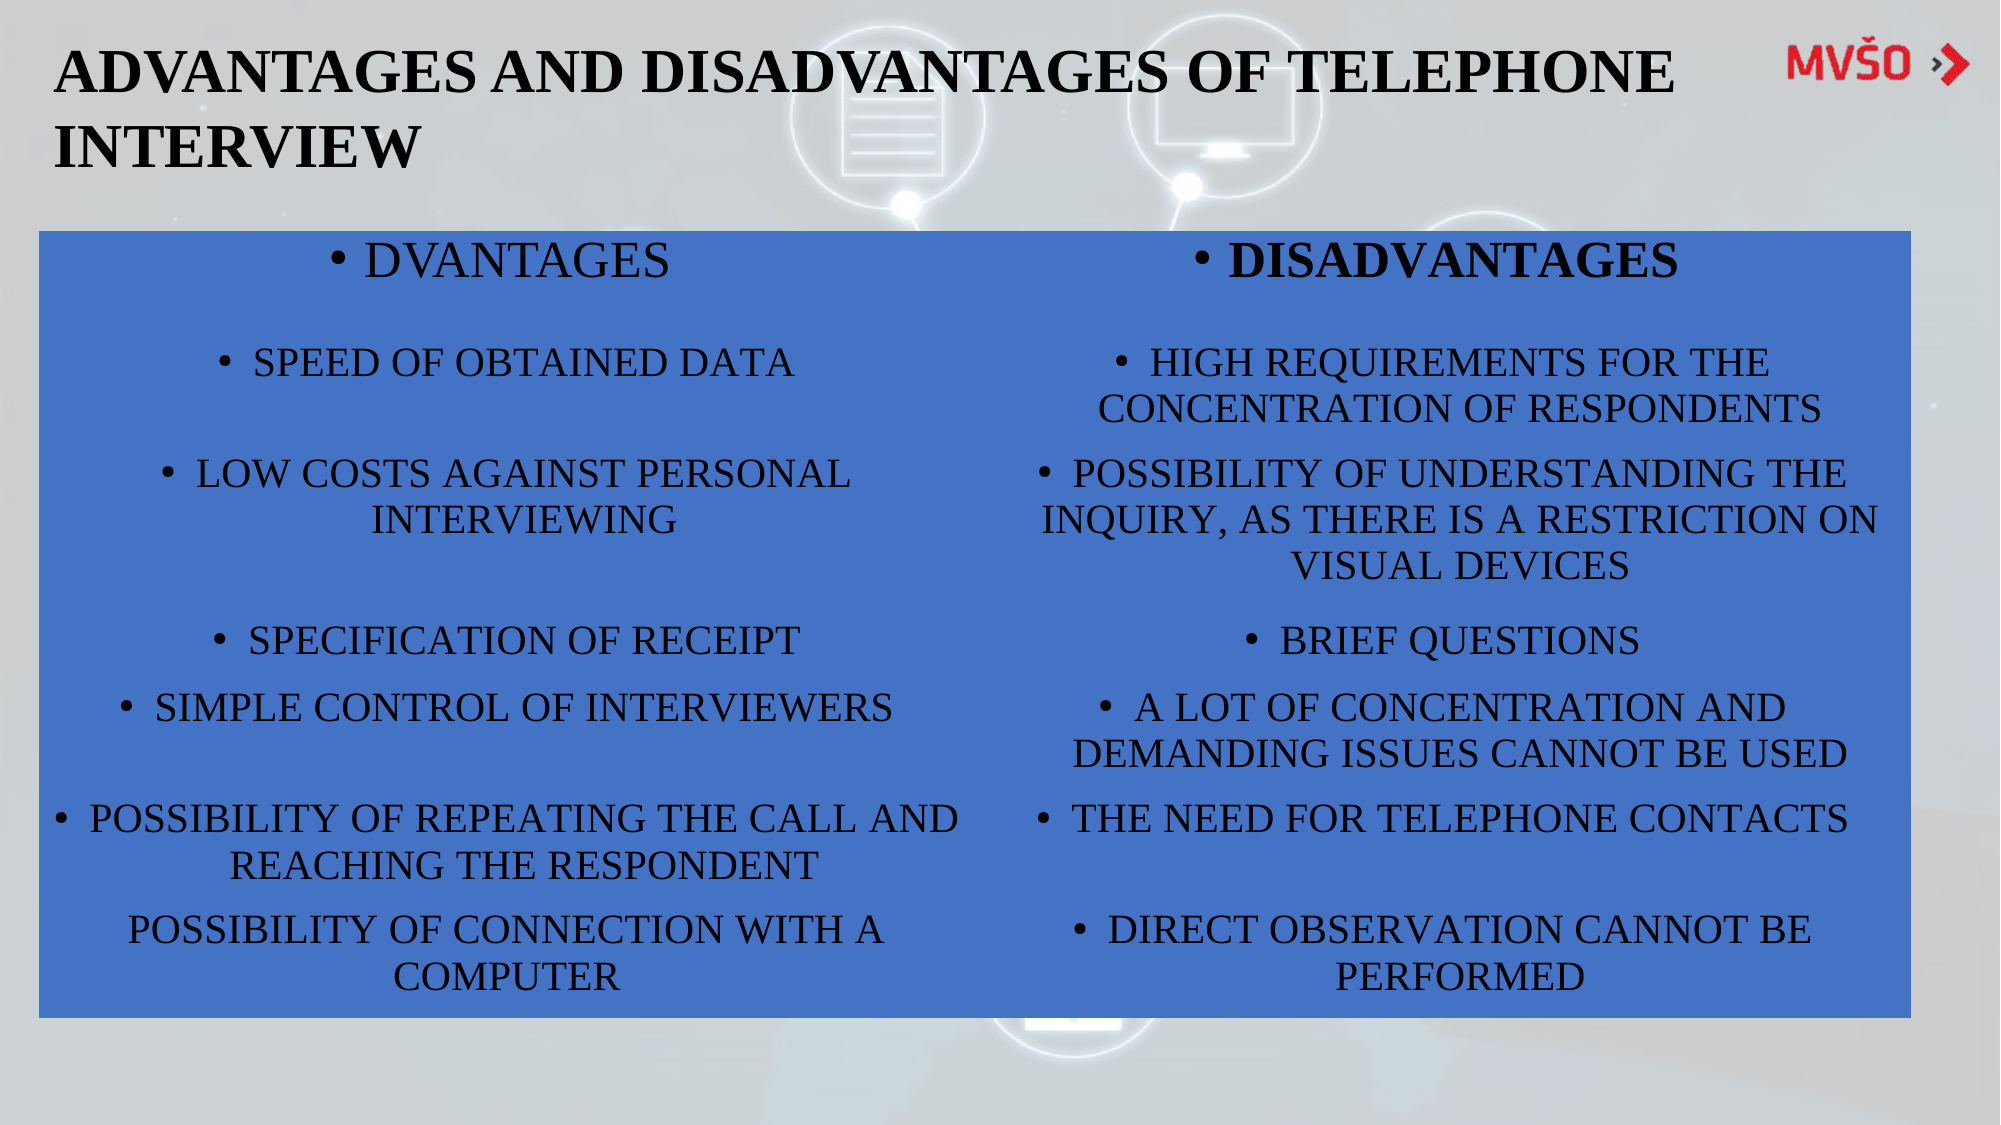

ADVANTAGES AND DISADVANTAGES OF TELEPHONE INTERVIEW
| DVANTAGES | DISADVANTAGES |
| --- | --- |
| SPEED OF OBTAINED DATA | HIGH REQUIREMENTS FOR THE CONCENTRATION OF RESPONDENTS |
| LOW COSTS AGAINST PERSONAL INTERVIEWING | POSSIBILITY OF UNDERSTANDING THE INQUIRY, AS THERE IS A RESTRICTION ON VISUAL DEVICES |
| SPECIFICATION OF RECEIPT | BRIEF QUESTIONS |
| SIMPLE CONTROL OF INTERVIEWERS | A LOT OF CONCENTRATION AND DEMANDING ISSUES CANNOT BE USED |
| POSSIBILITY OF REPEATING THE CALL AND REACHING THE RESPONDENT | THE NEED FOR TELEPHONE CONTACTS |
| POSSIBILITY OF CONNECTION WITH A COMPUTER | DIRECT OBSERVATION CANNOT BE PERFORMED |